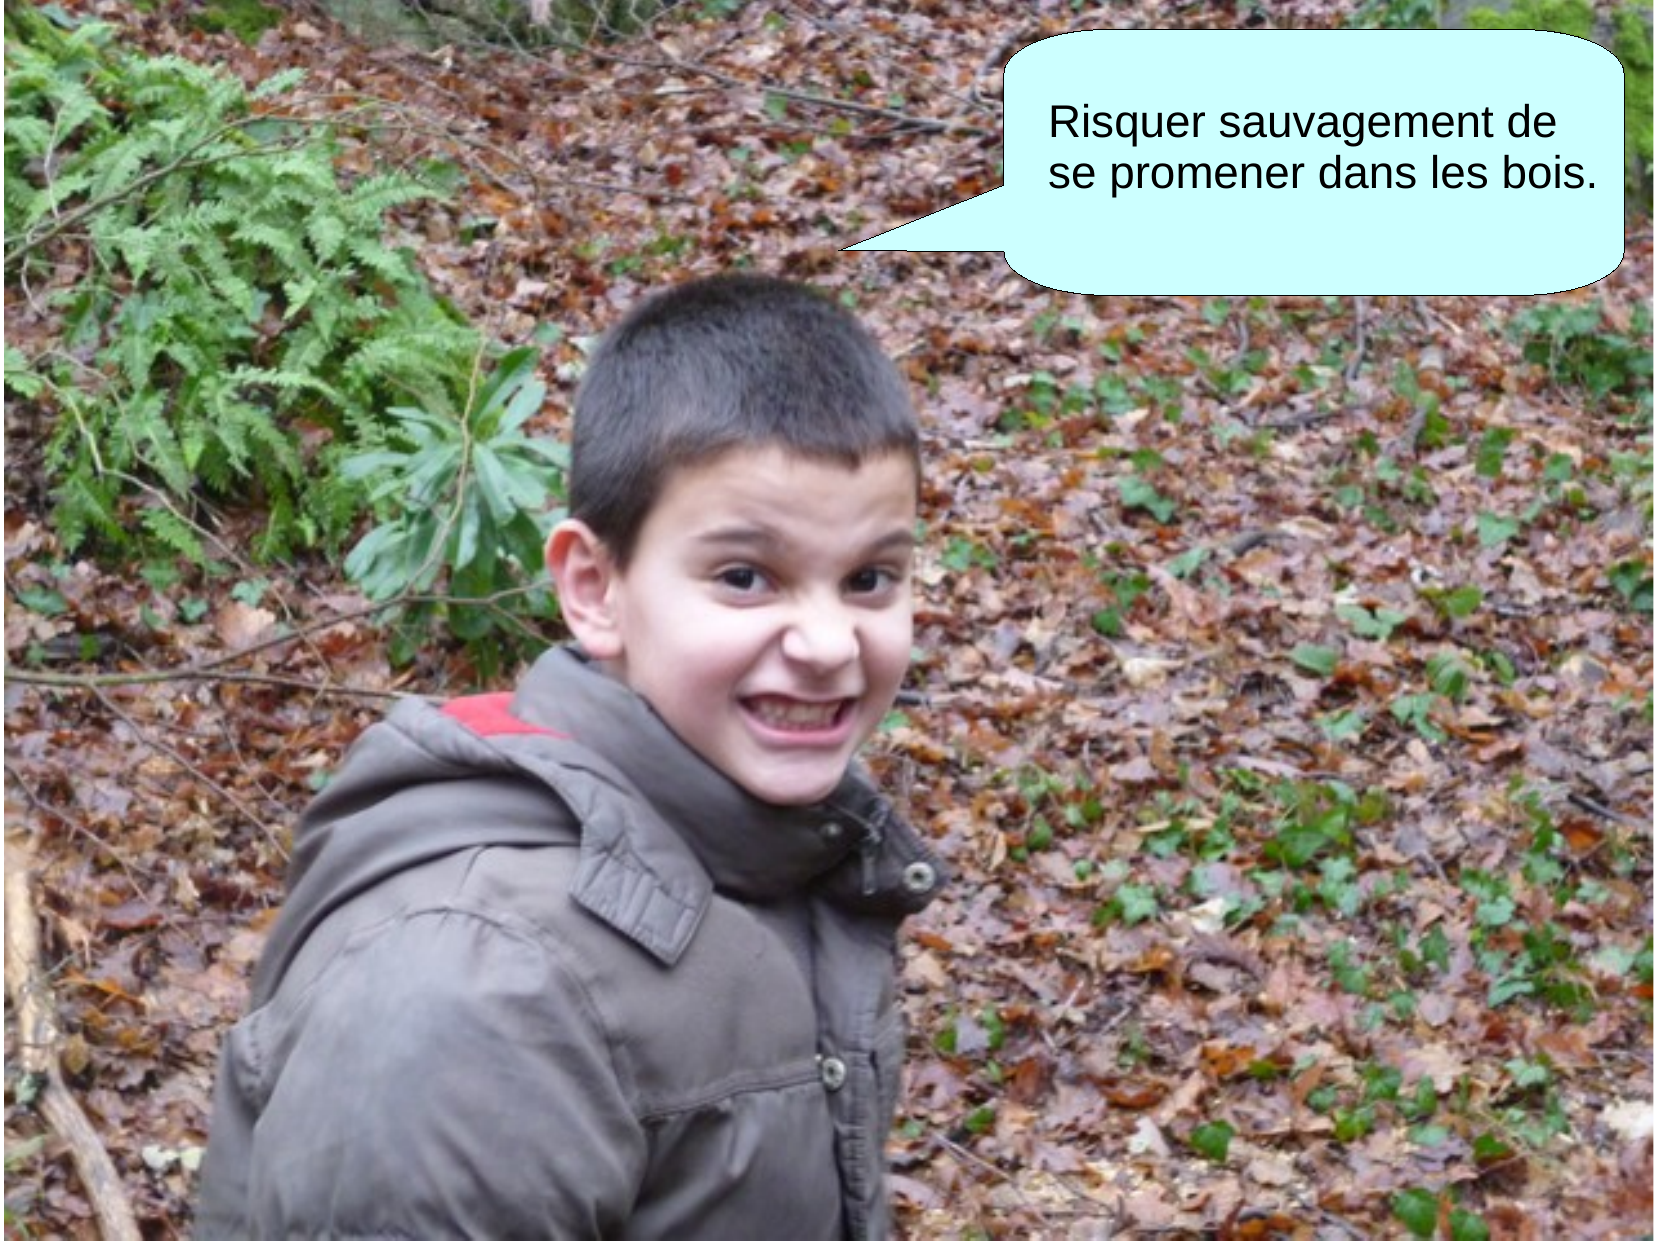

Risquer sauvagement de
se promener dans les bois.